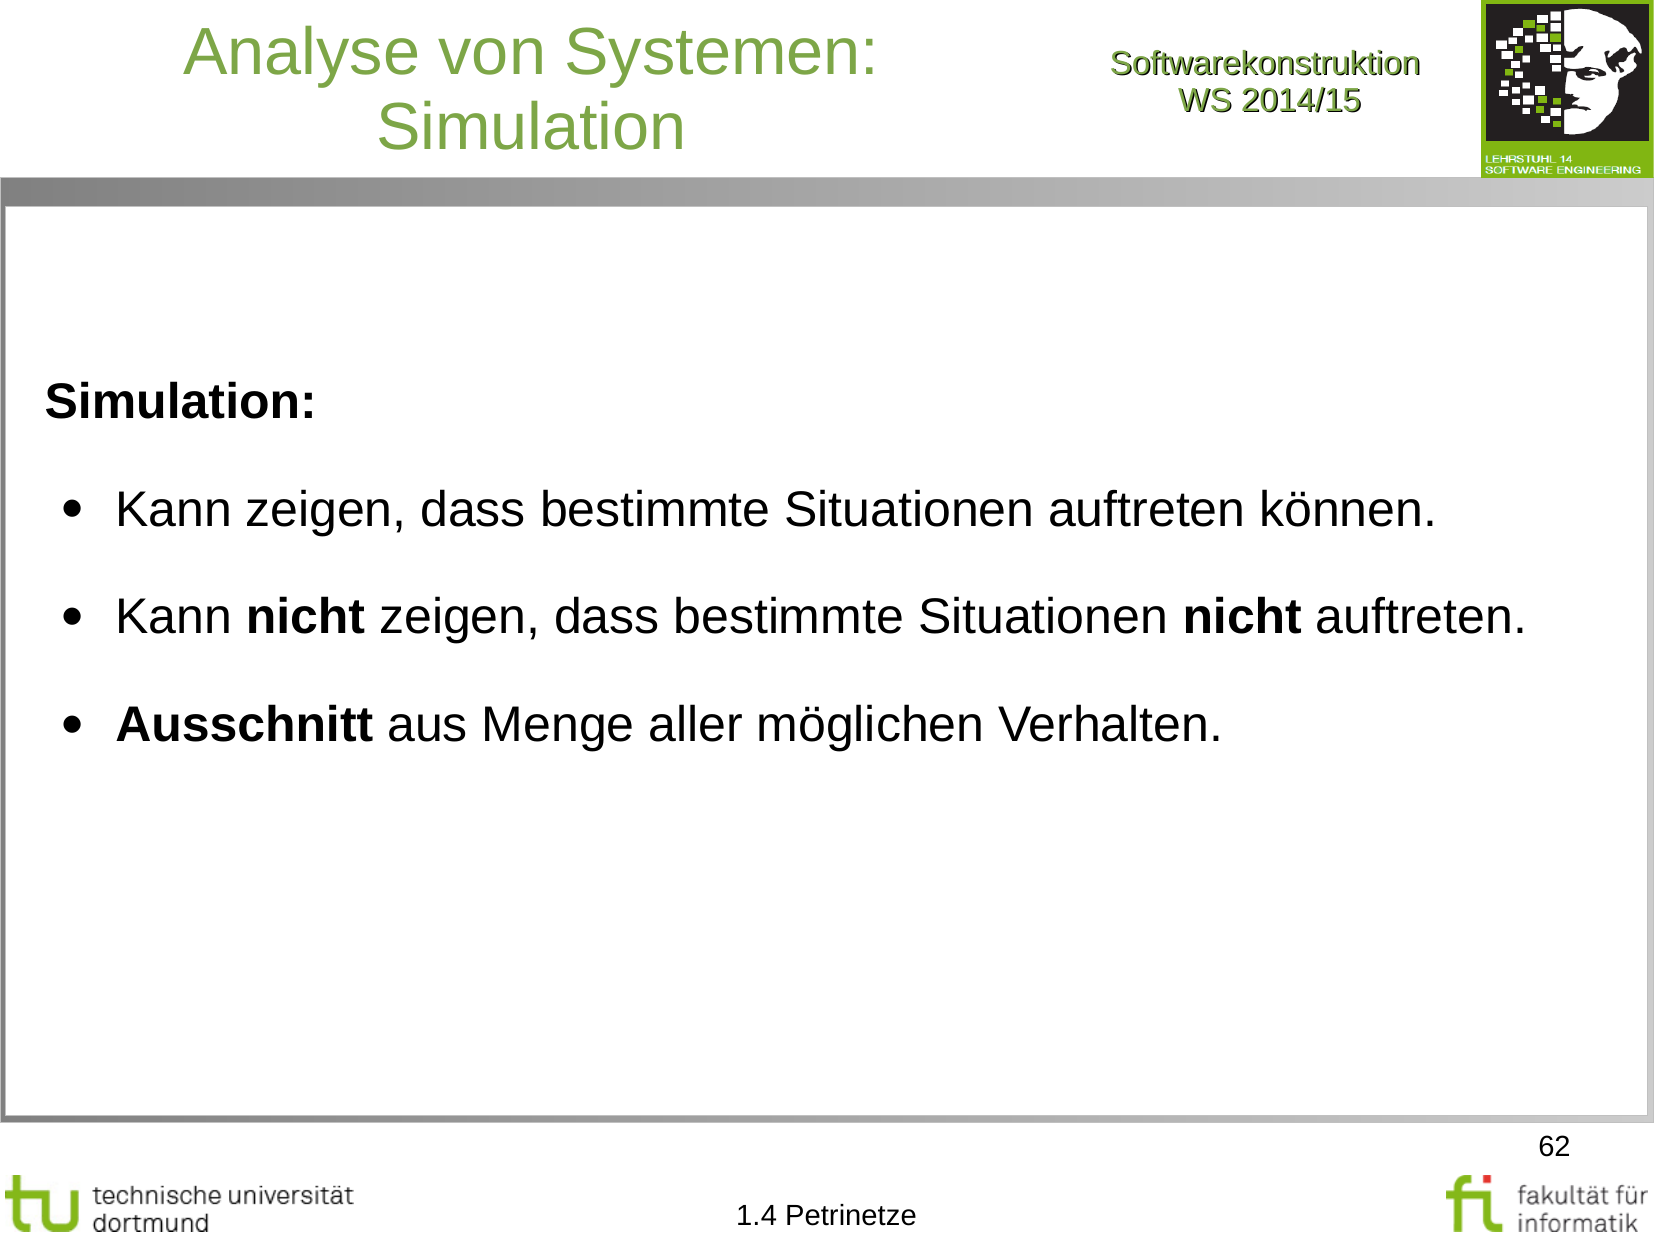

# Analyse von Systemen: Simulation
Simulation:
Kann zeigen, dass bestimmte Situationen auftreten können.
Kann nicht zeigen, dass bestimmte Situationen nicht auftreten.
Ausschnitt aus Menge aller möglichen Verhalten.
62
1.4 Petrinetze